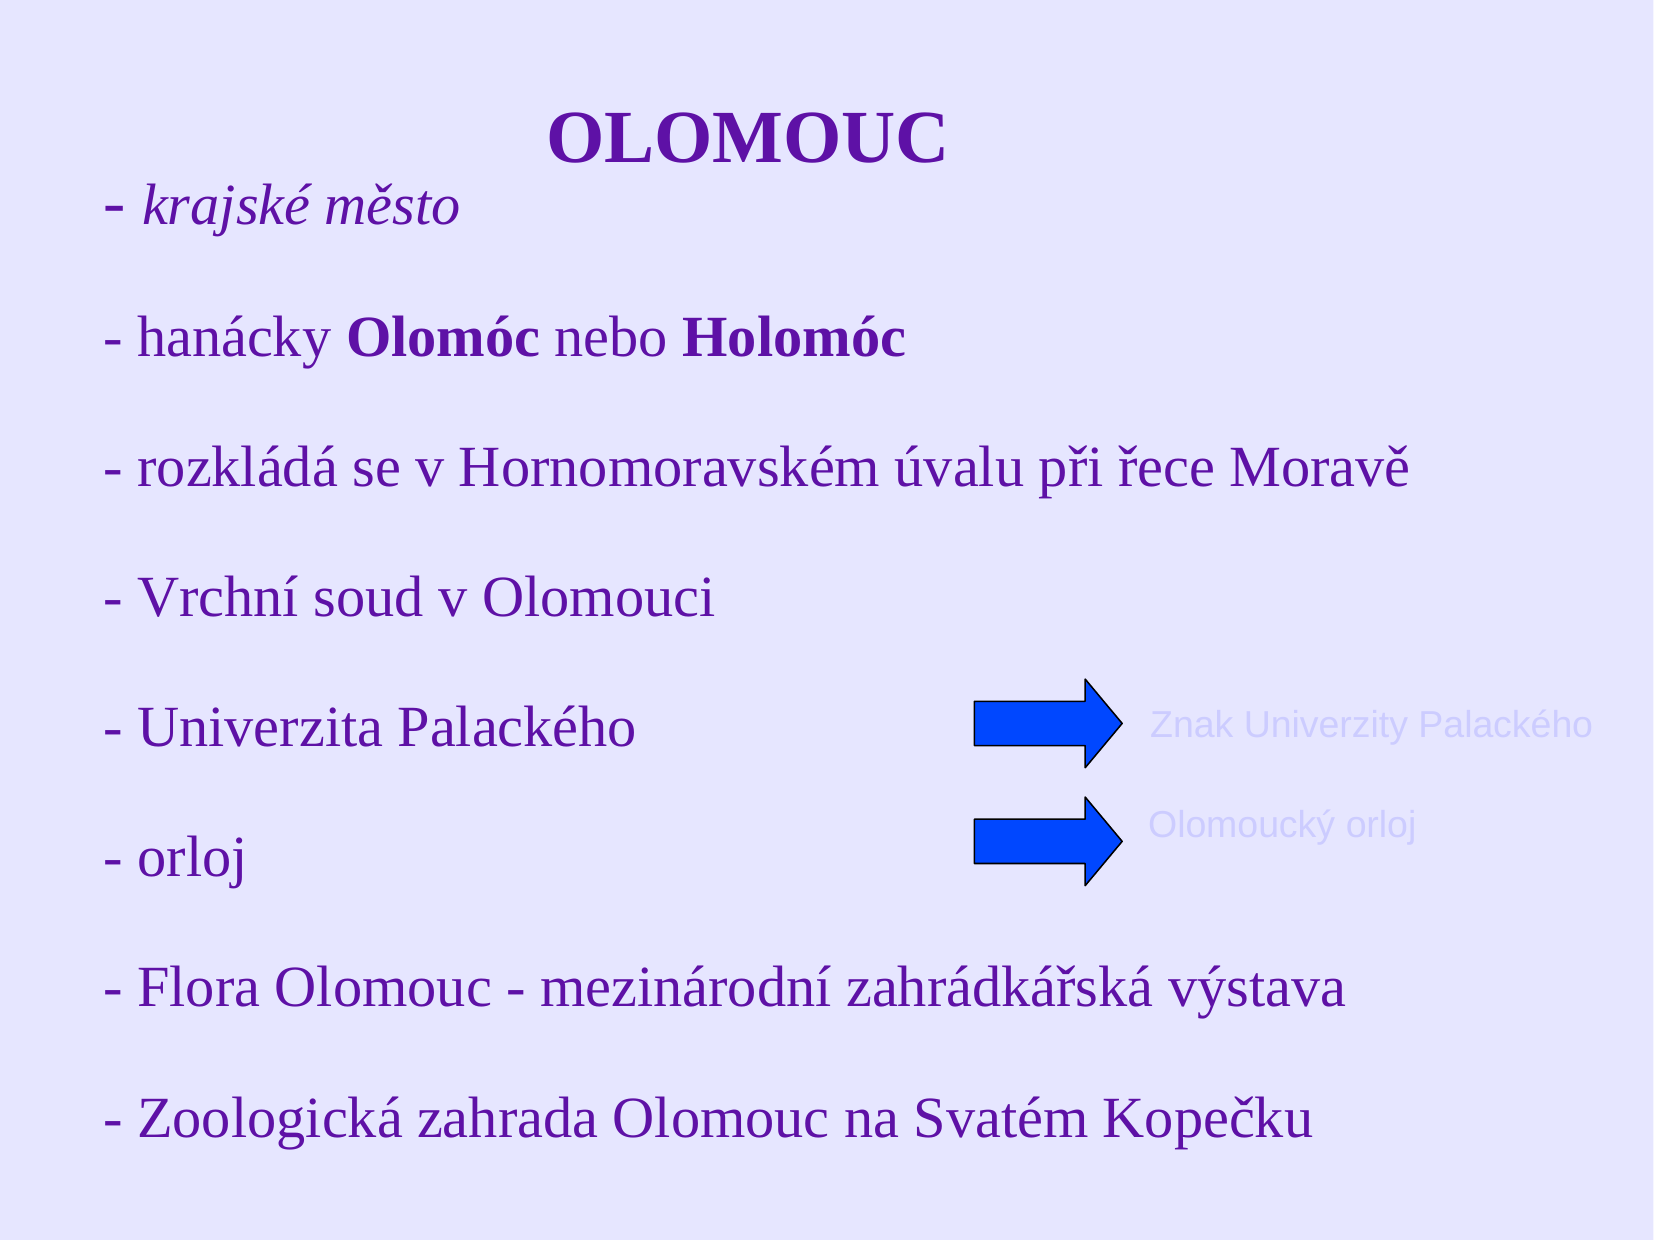

OLOMOUC
- krajské město
- hanácky Olomóc nebo Holomóc
- rozkládá se v Hornomoravském úvalu při řece Moravě
- Vrchní soud v Olomouci
- Univerzita Palackého
- orloj
- Flora Olomouc - mezinárodní zahrádkářská výstava
- Zoologická zahrada Olomouc na Svatém Kopečku
Znak Univerzity Palackého
Olomoucký orloj